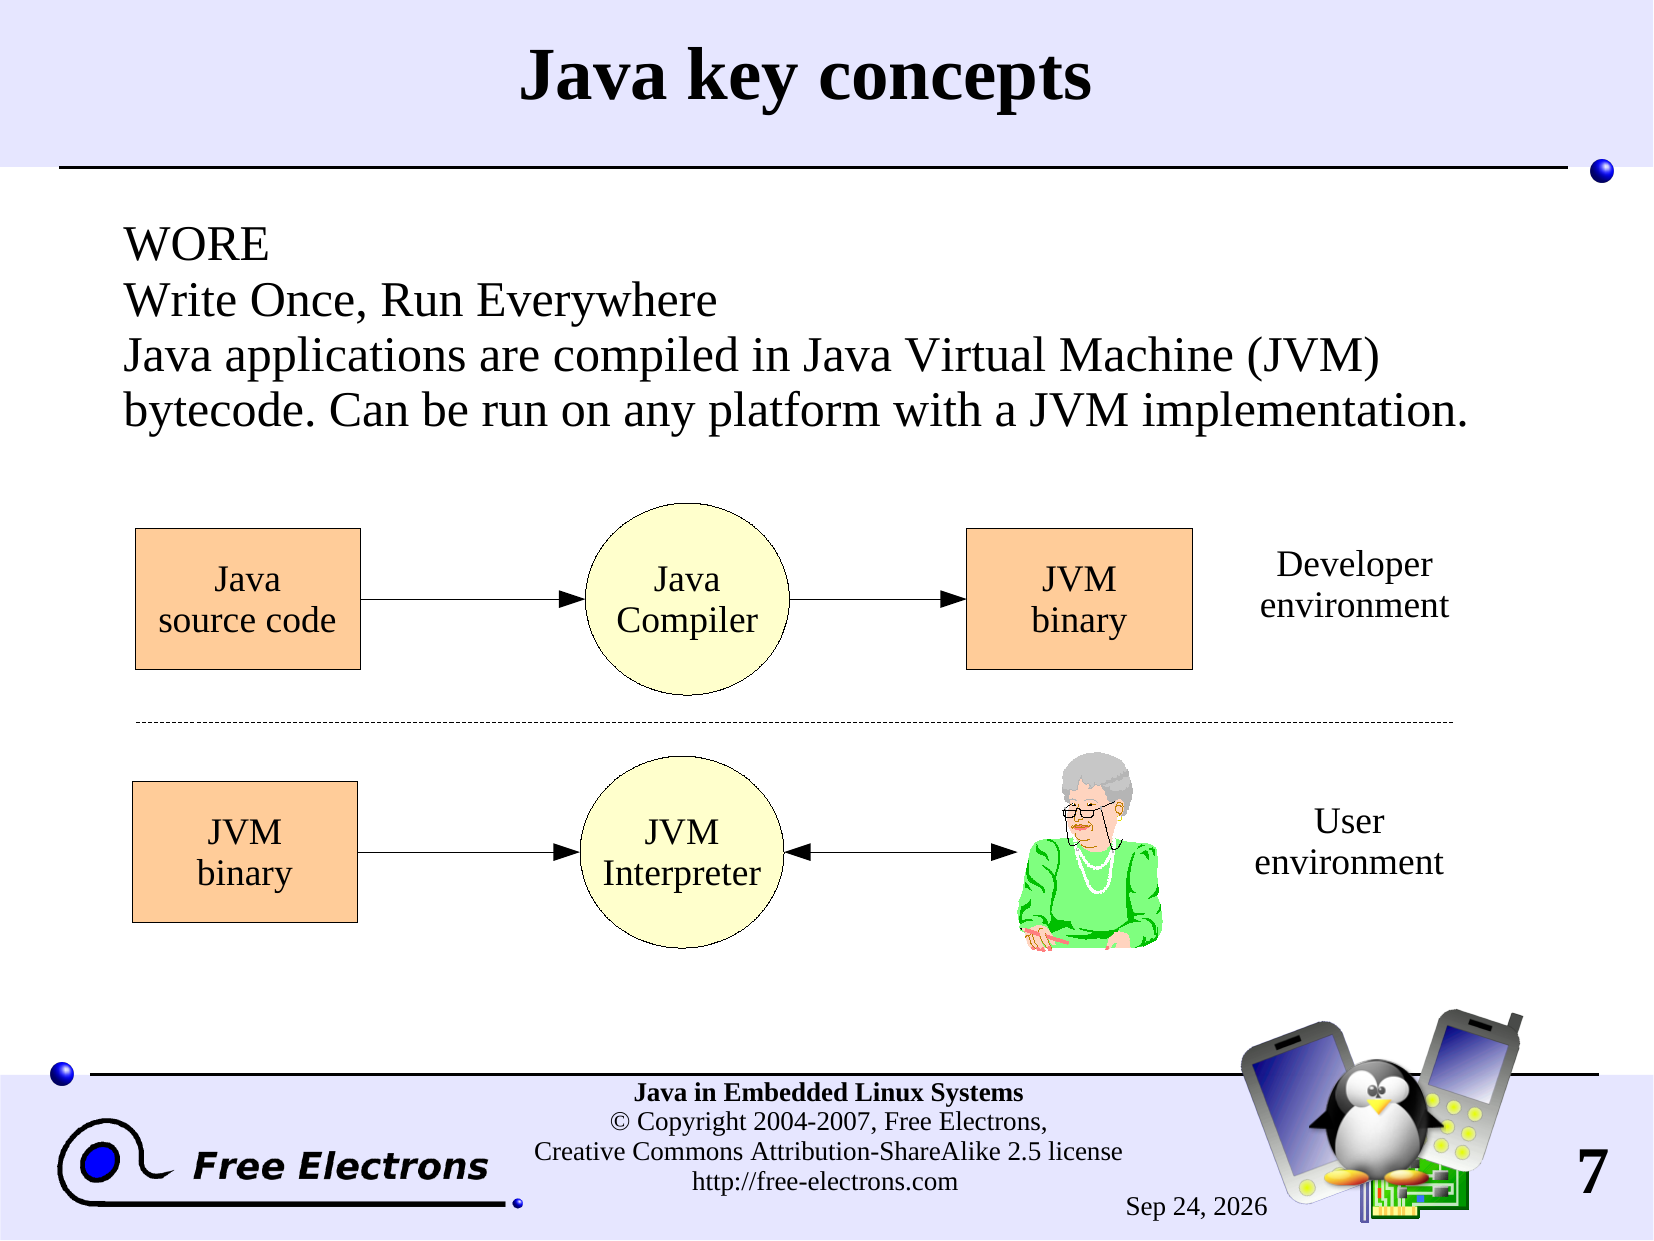

# Java key concepts
WORE
Write Once, Run Everywhere
Java applications are compiled in Java Virtual Machine (JVM) bytecode. Can be run on any platform with a JVM implementation.
Java
Compiler
Java
source code
JVM
binary
Developer
environment
JVM
Interpreter
JVM
binary
User
environment